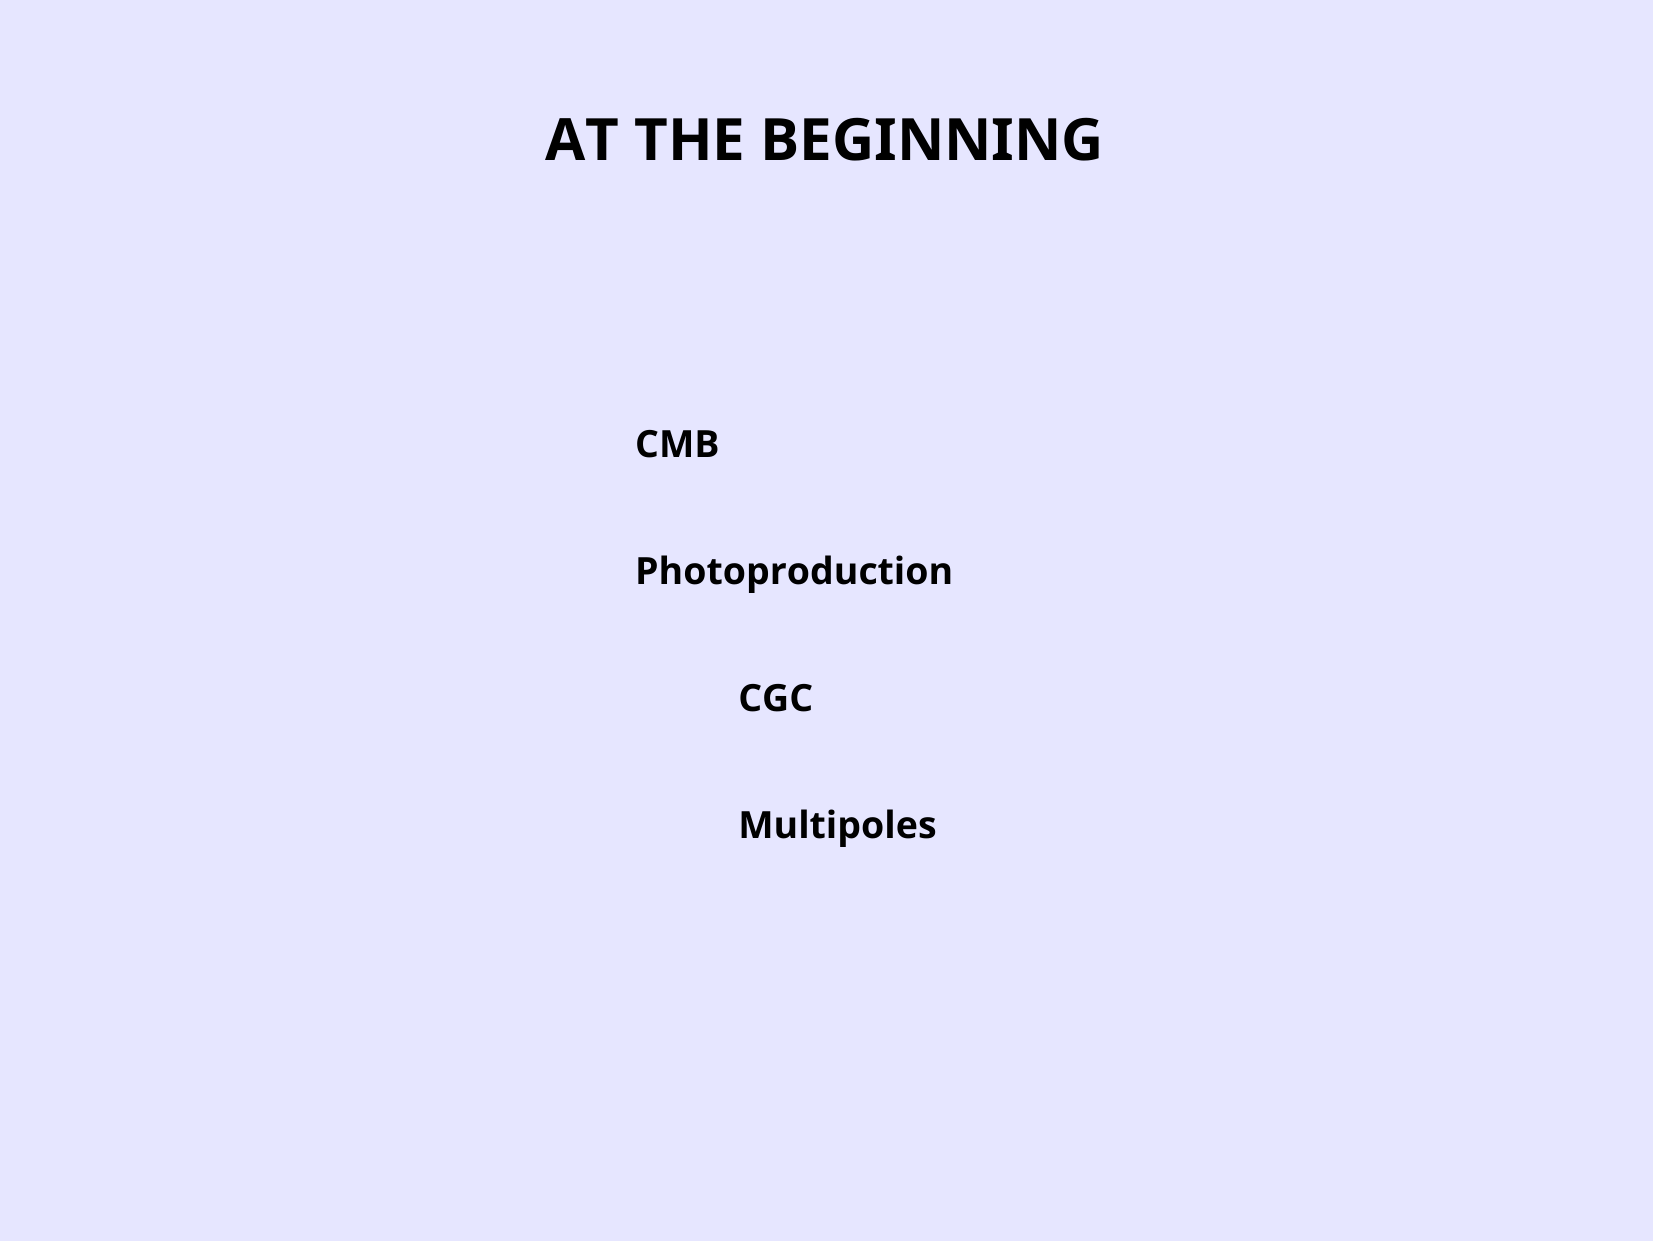

AT THE BEGINNING
 CMB
 Photoproduction
 CGC
 Multipoles